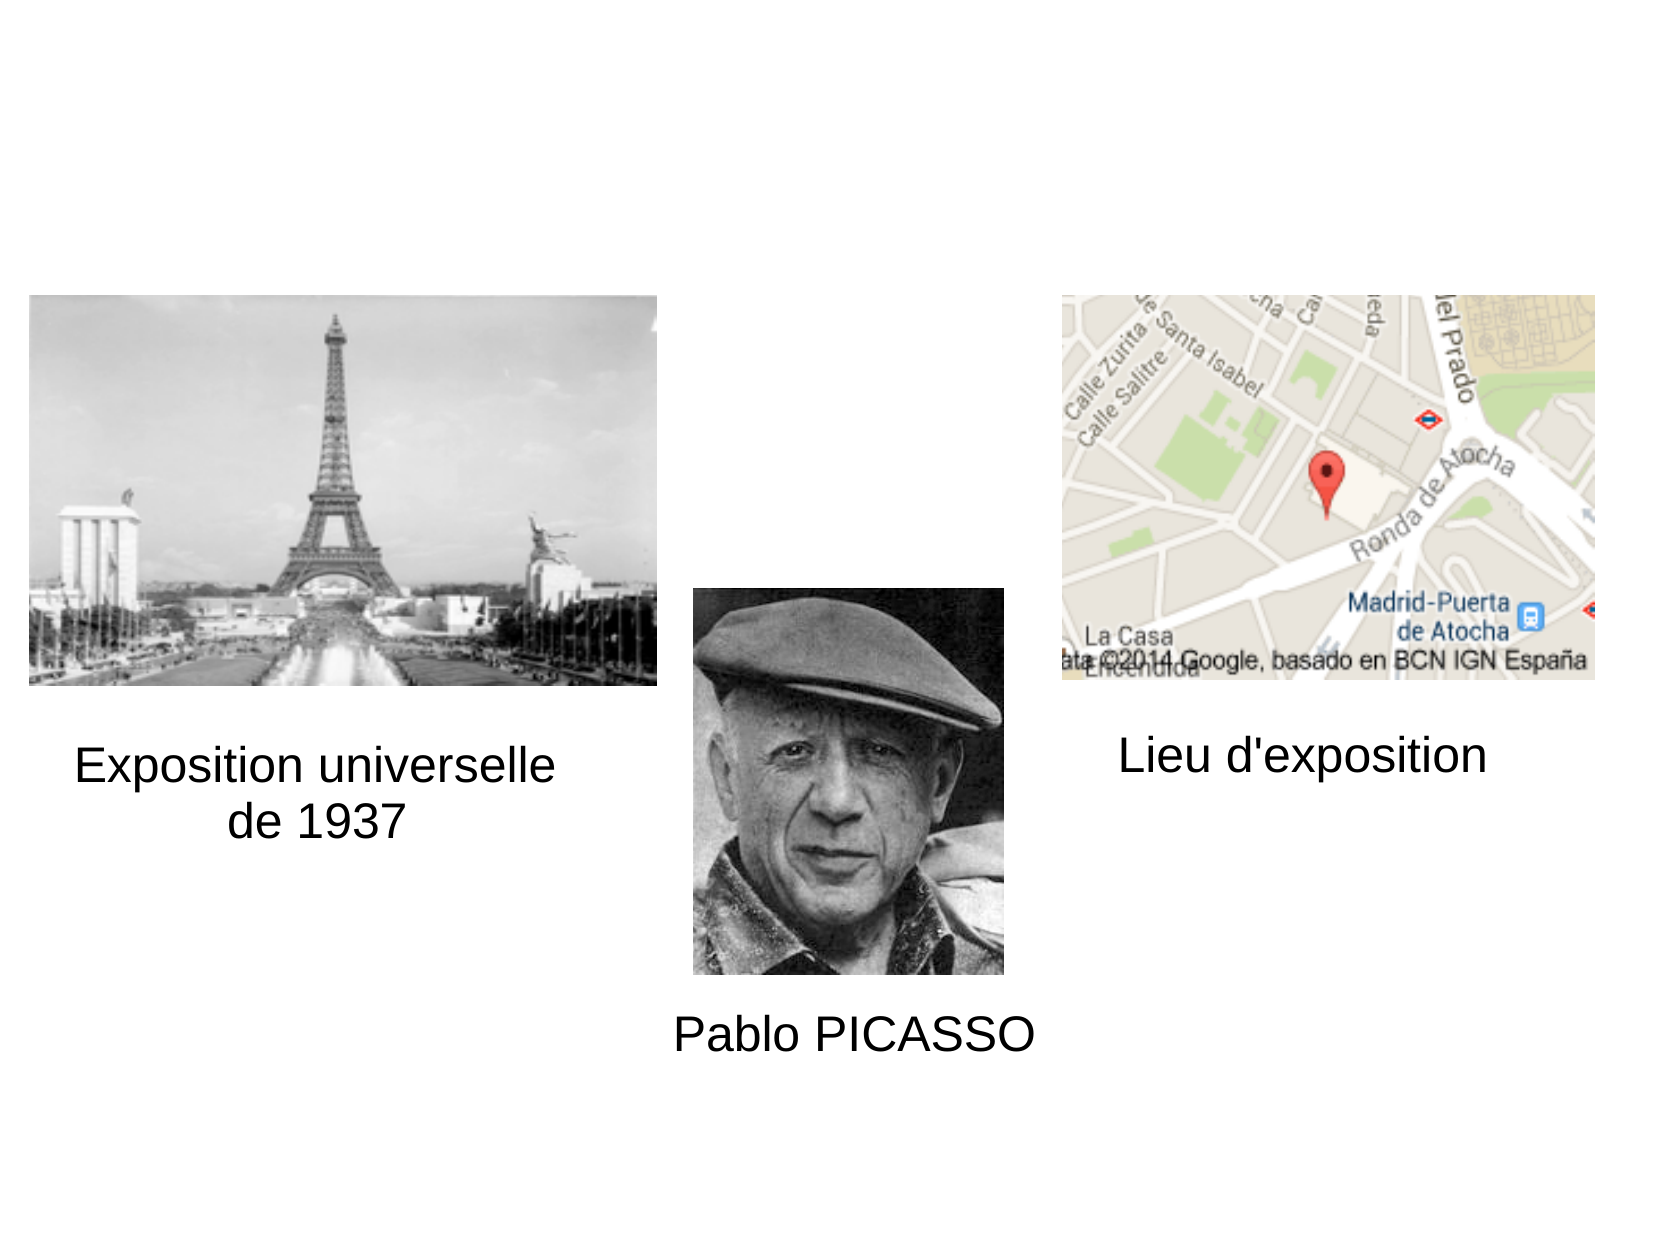

#
 Lieu d'exposition
 Pablo PICASSO
Exposition universelle de 1937